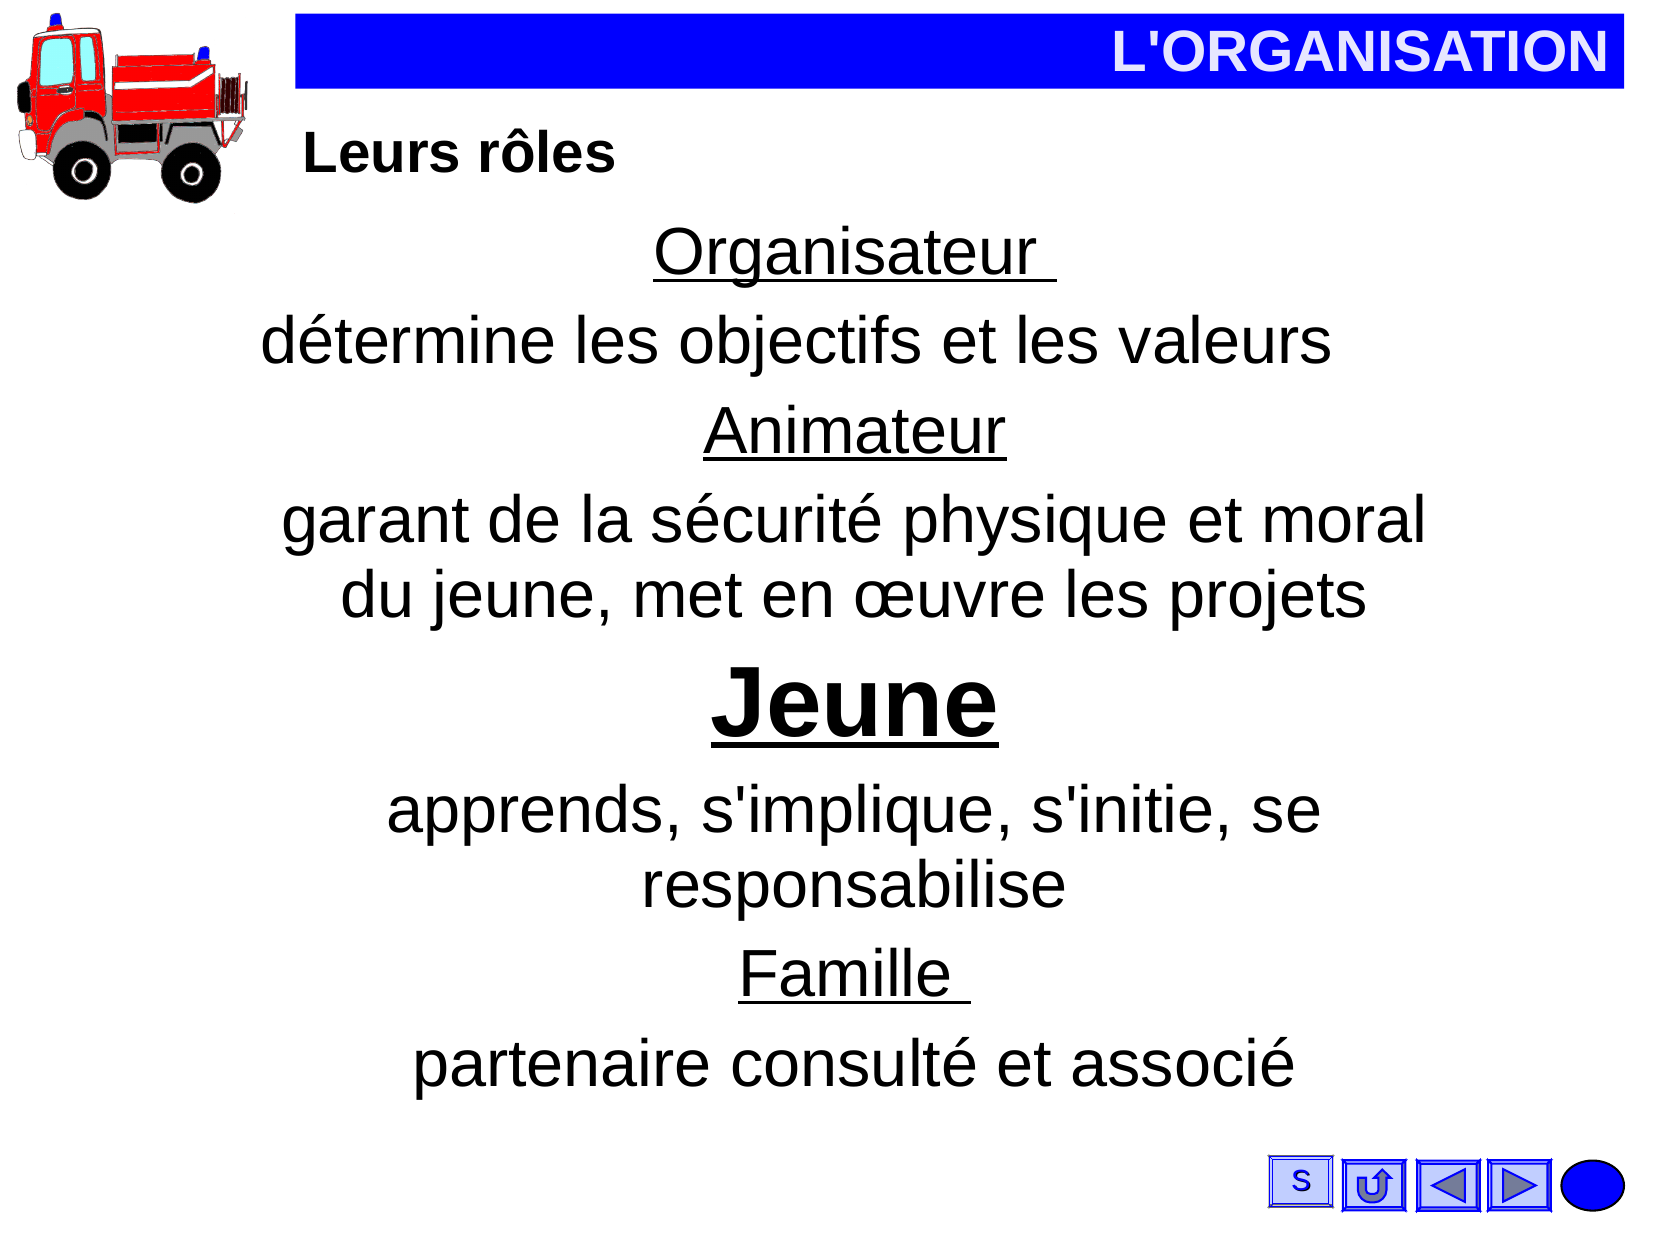

L'ORGANISATION
Leurs rôles
# Organisateur
détermine les objectifs et les valeurs
Animateur
garant de la sécurité physique et moral du jeune, met en œuvre les projets
Jeune
apprends, s'implique, s'initie, se responsabilise
Famille
partenaire consulté et associé